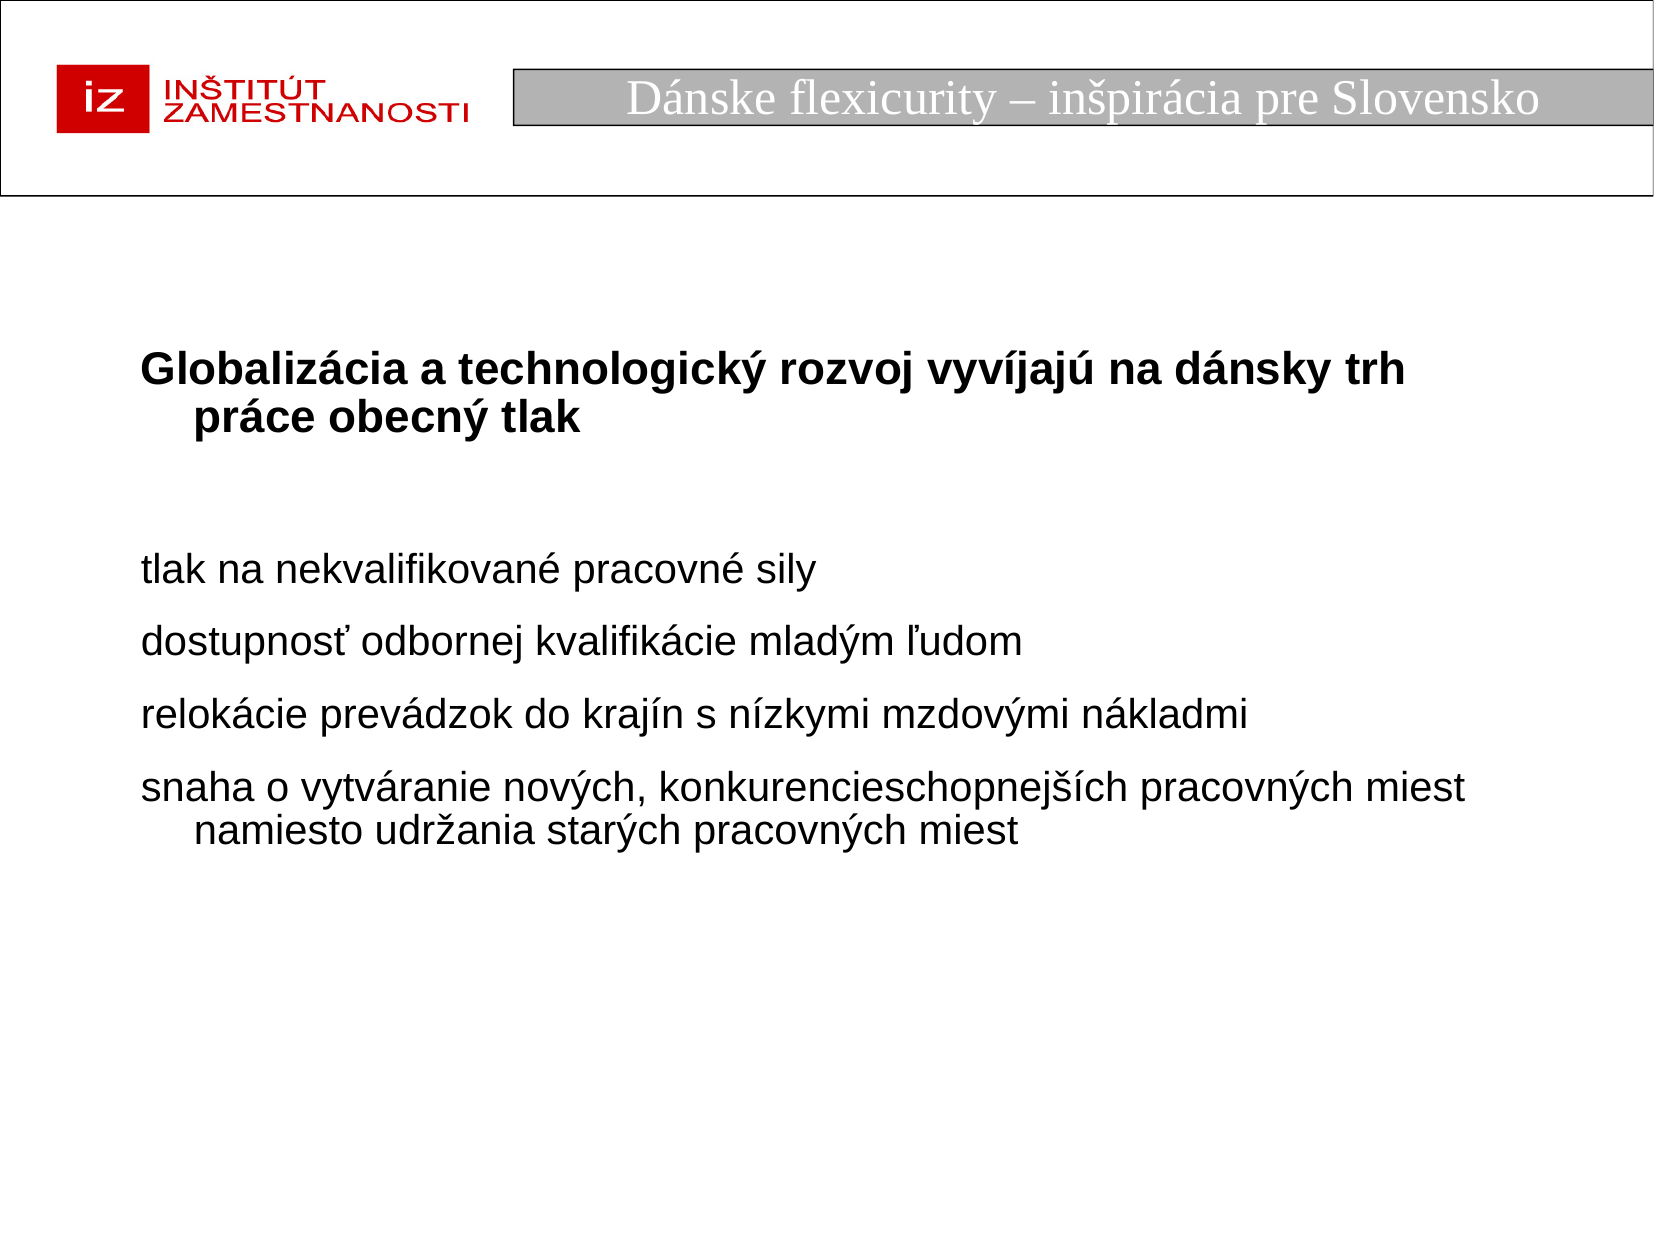

Dánske flexicurity – inšpirácia pre Slovensko
# Globalizácia a technologický rozvoj vyvíjajú na dánsky trh práce obecný tlak
tlak na nekvalifikované pracovné sily
dostupnosť odbornej kvalifikácie mladým ľudom
relokácie prevádzok do krajín s nízkymi mzdovými nákladmi
snaha o vytváranie nových, konkurencieschopnejších pracovných miest namiesto udržania starých pracovných miest